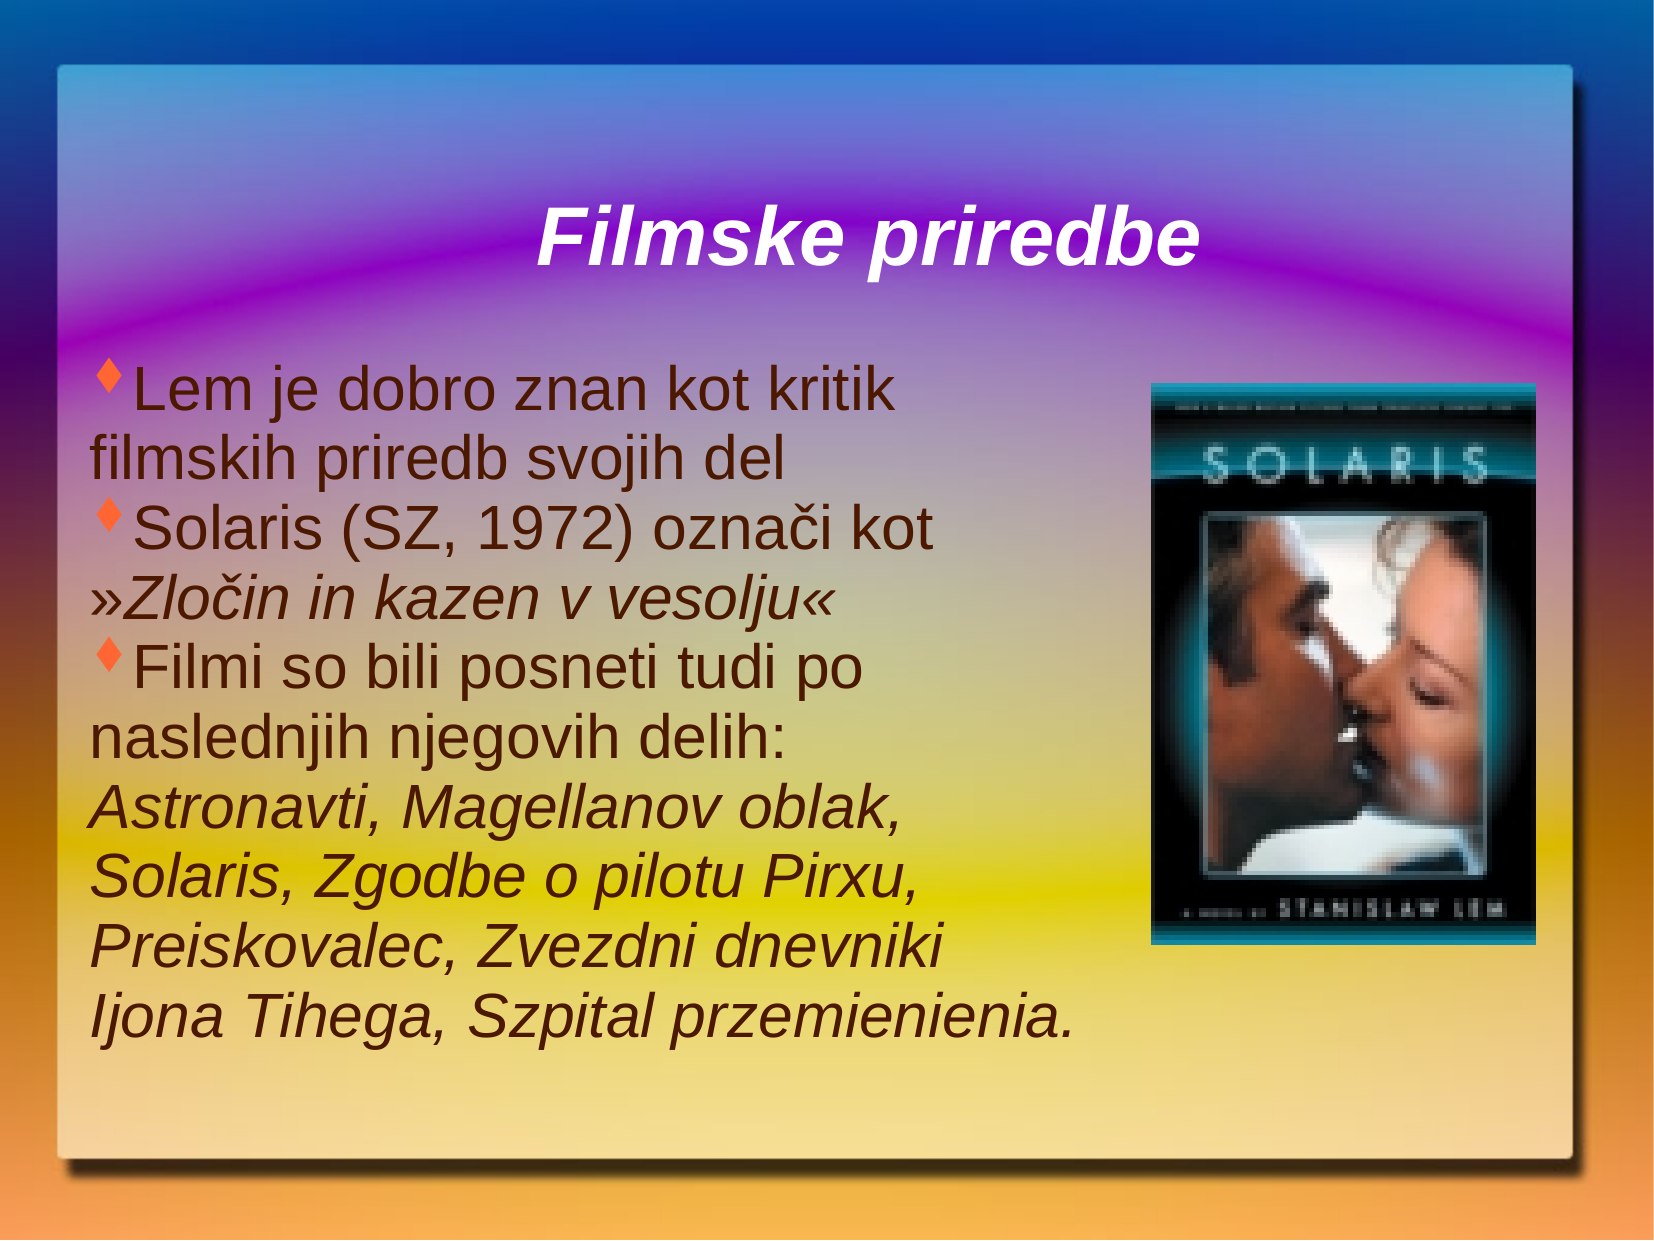

# Filmske priredbe
Lem je dobro znan kot kritik filmskih priredb svojih del
Solaris (SZ, 1972) označi kot »Zločin in kazen v vesolju«
Filmi so bili posneti tudi po naslednjih njegovih delih: Astronavti, Magellanov oblak, Solaris, Zgodbe o pilotu Pirxu, Preiskovalec, Zvezdni dnevniki Ijona Tihega, Szpital przemienienia.